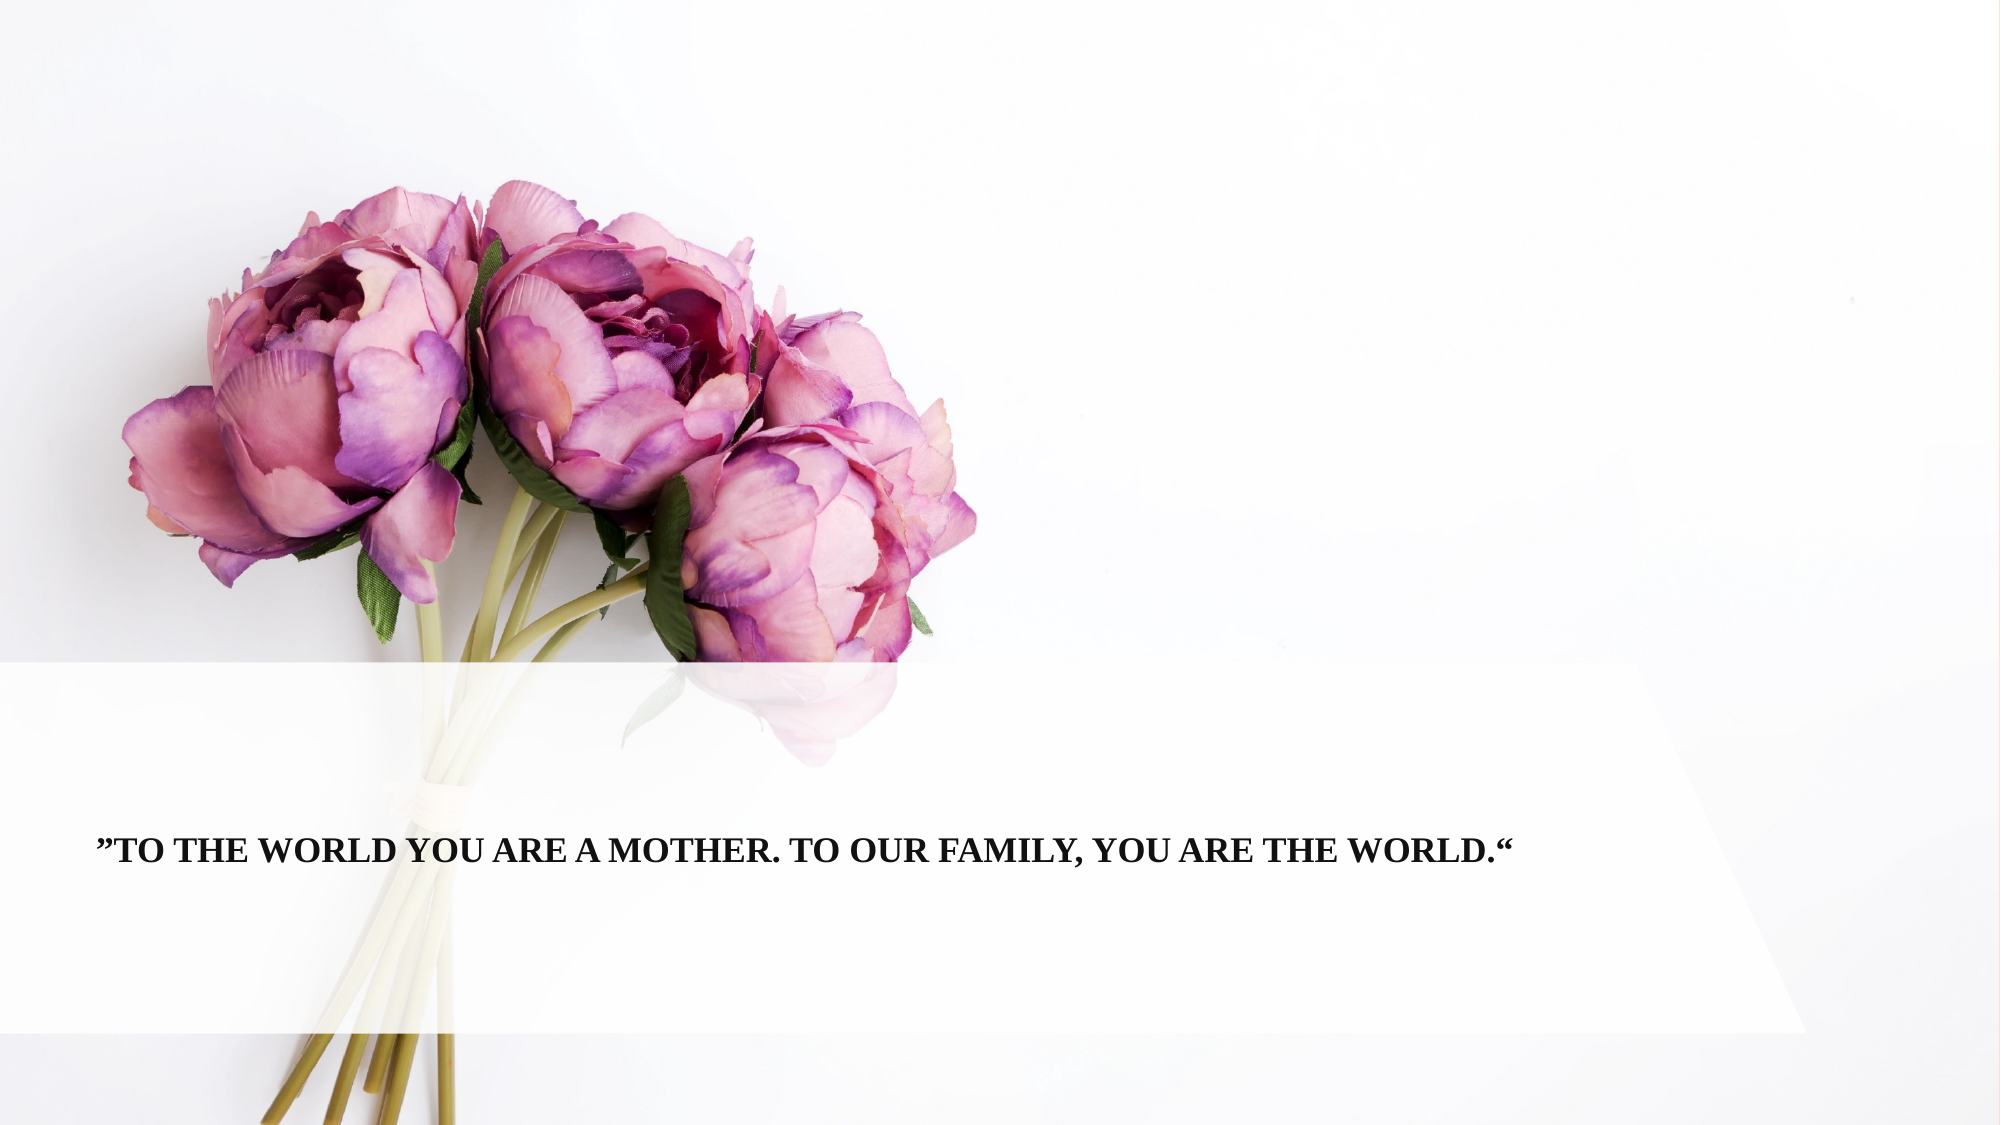

”To the world you are a mother. To our family, you are the world.““